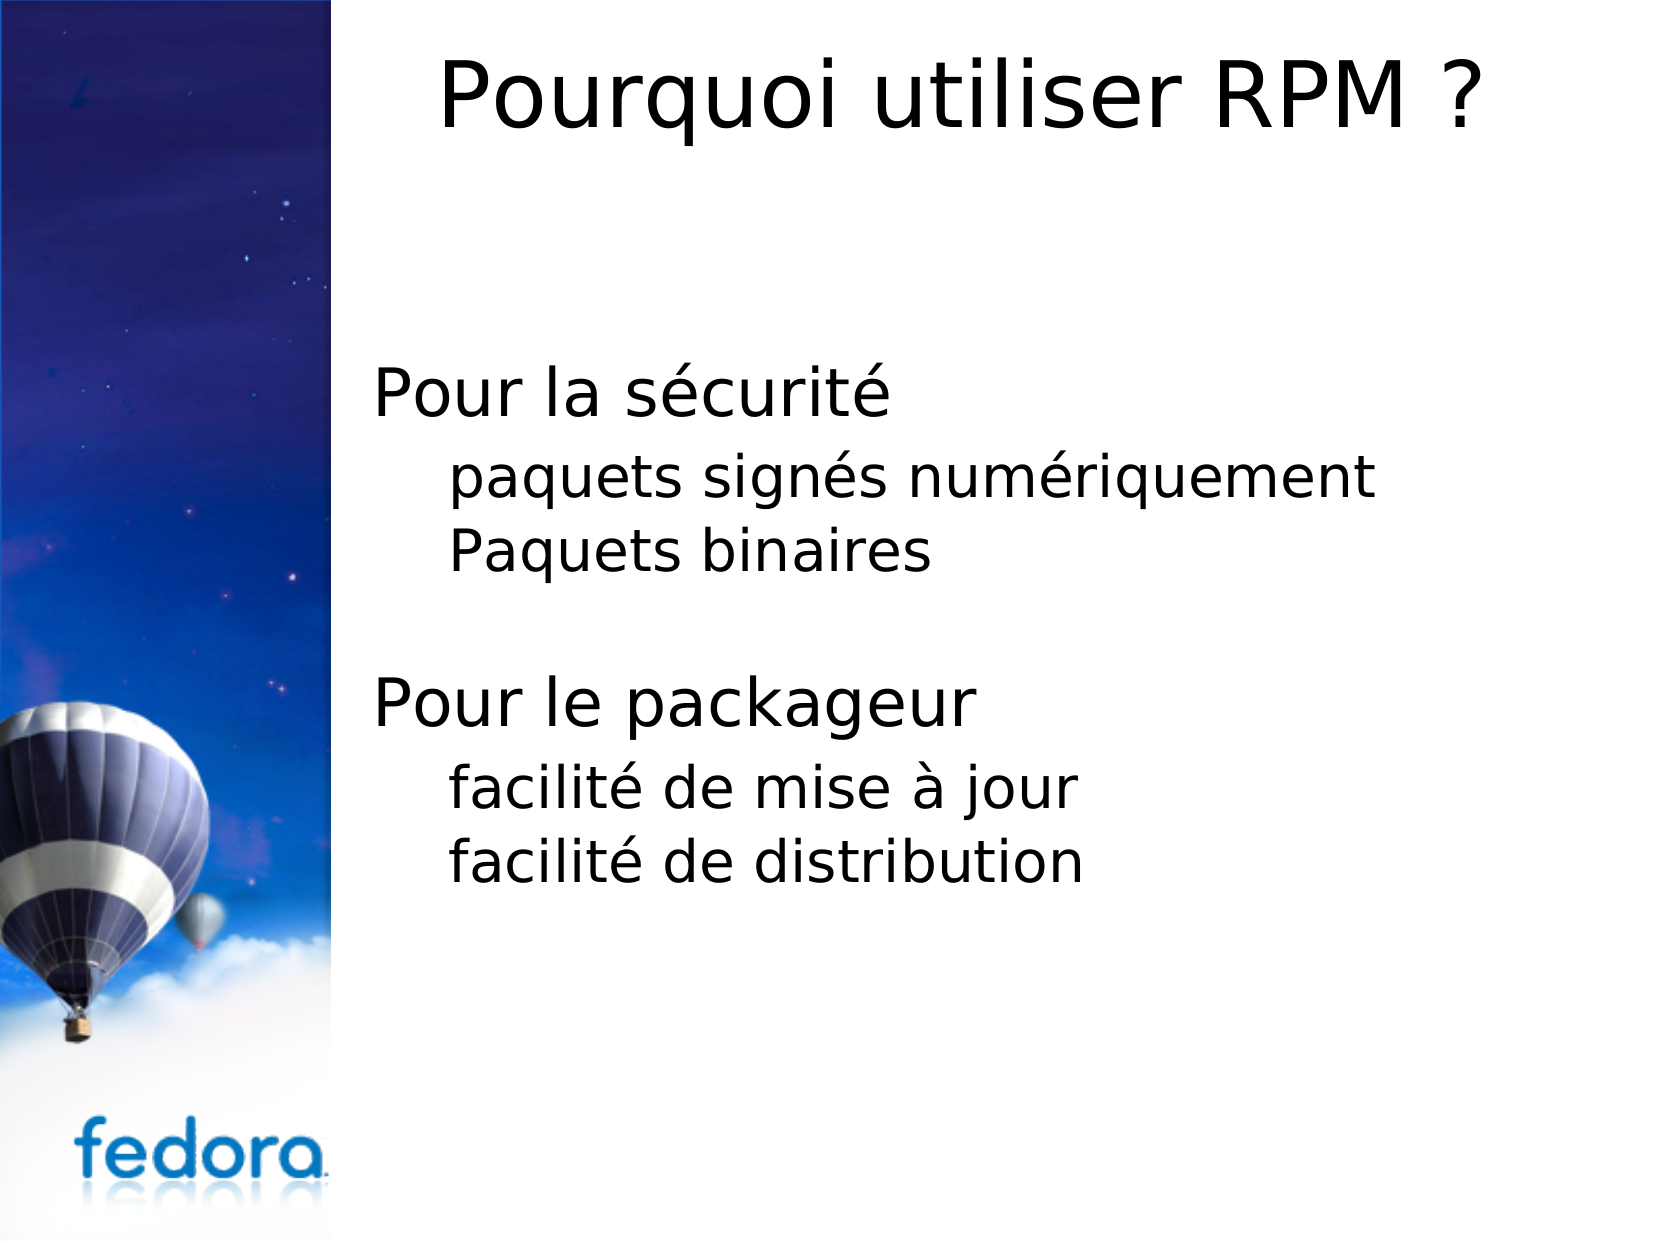

Pourquoi utiliser RPM ?
# Pour la sécurité
paquets signés numériquement
Paquets binaires
Pour le packageur
facilité de mise à jour
facilité de distribution